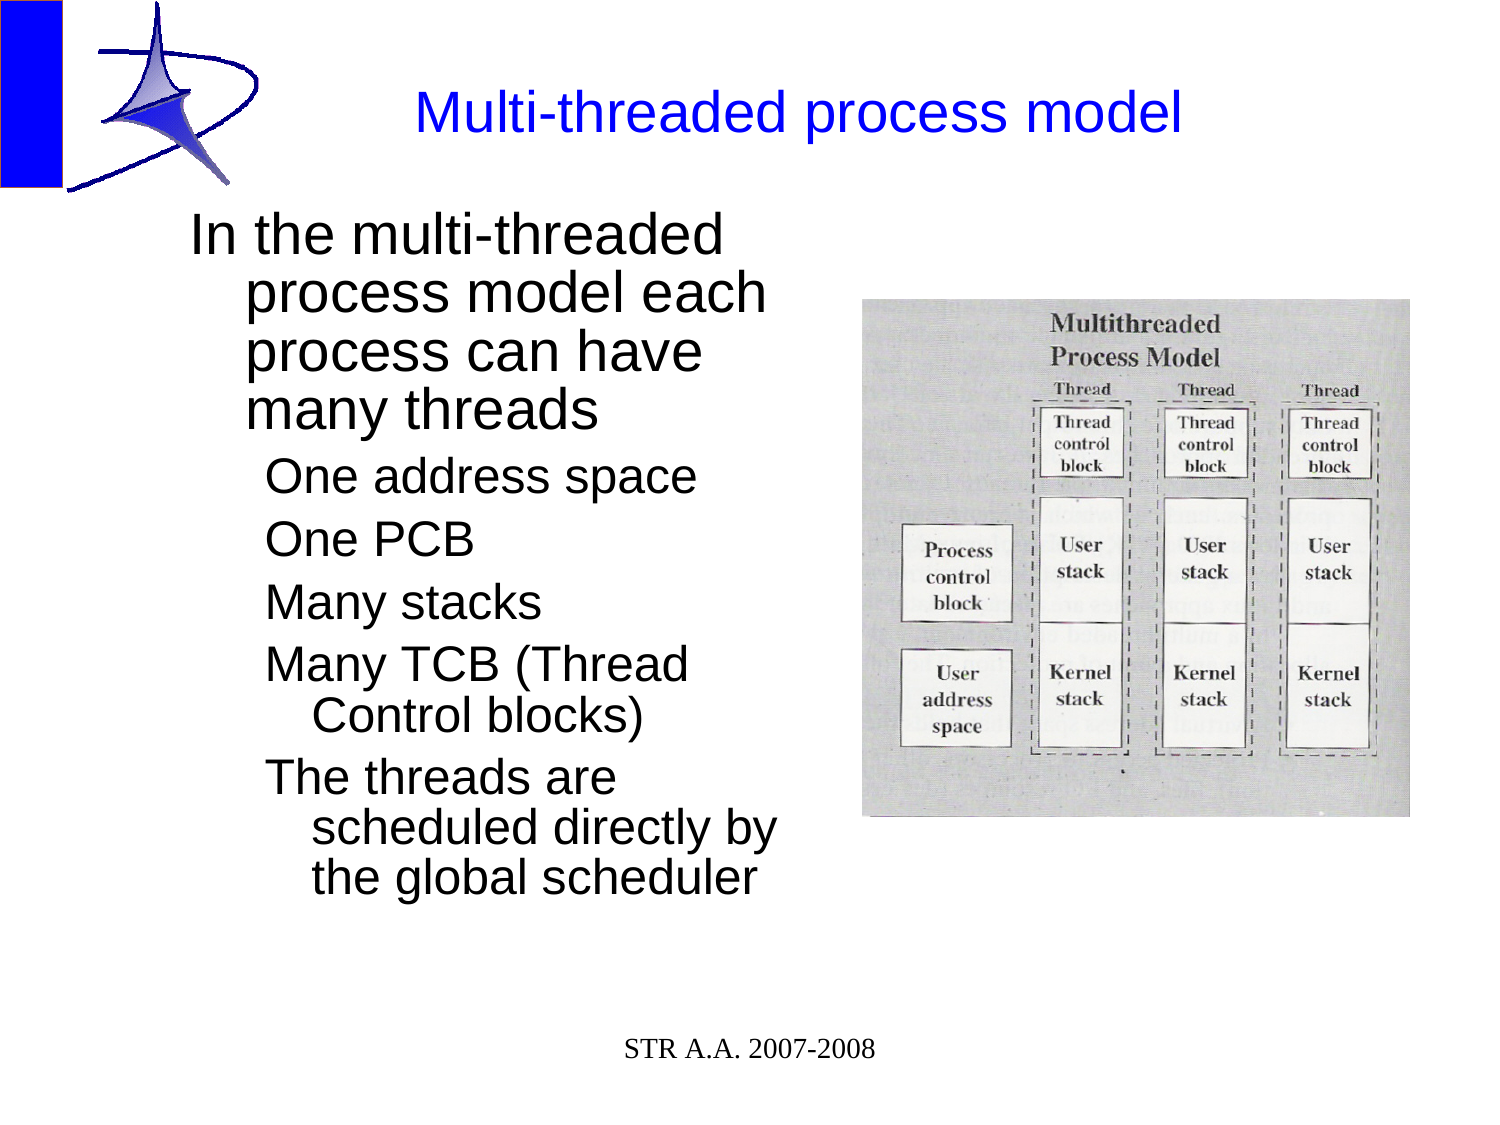

# Multi-threaded process model
In the multi-threaded process model each process can have many threads
One address space
One PCB
Many stacks
Many TCB (Thread Control blocks)
The threads are scheduled directly by the global scheduler
STR A.A. 2007-2008